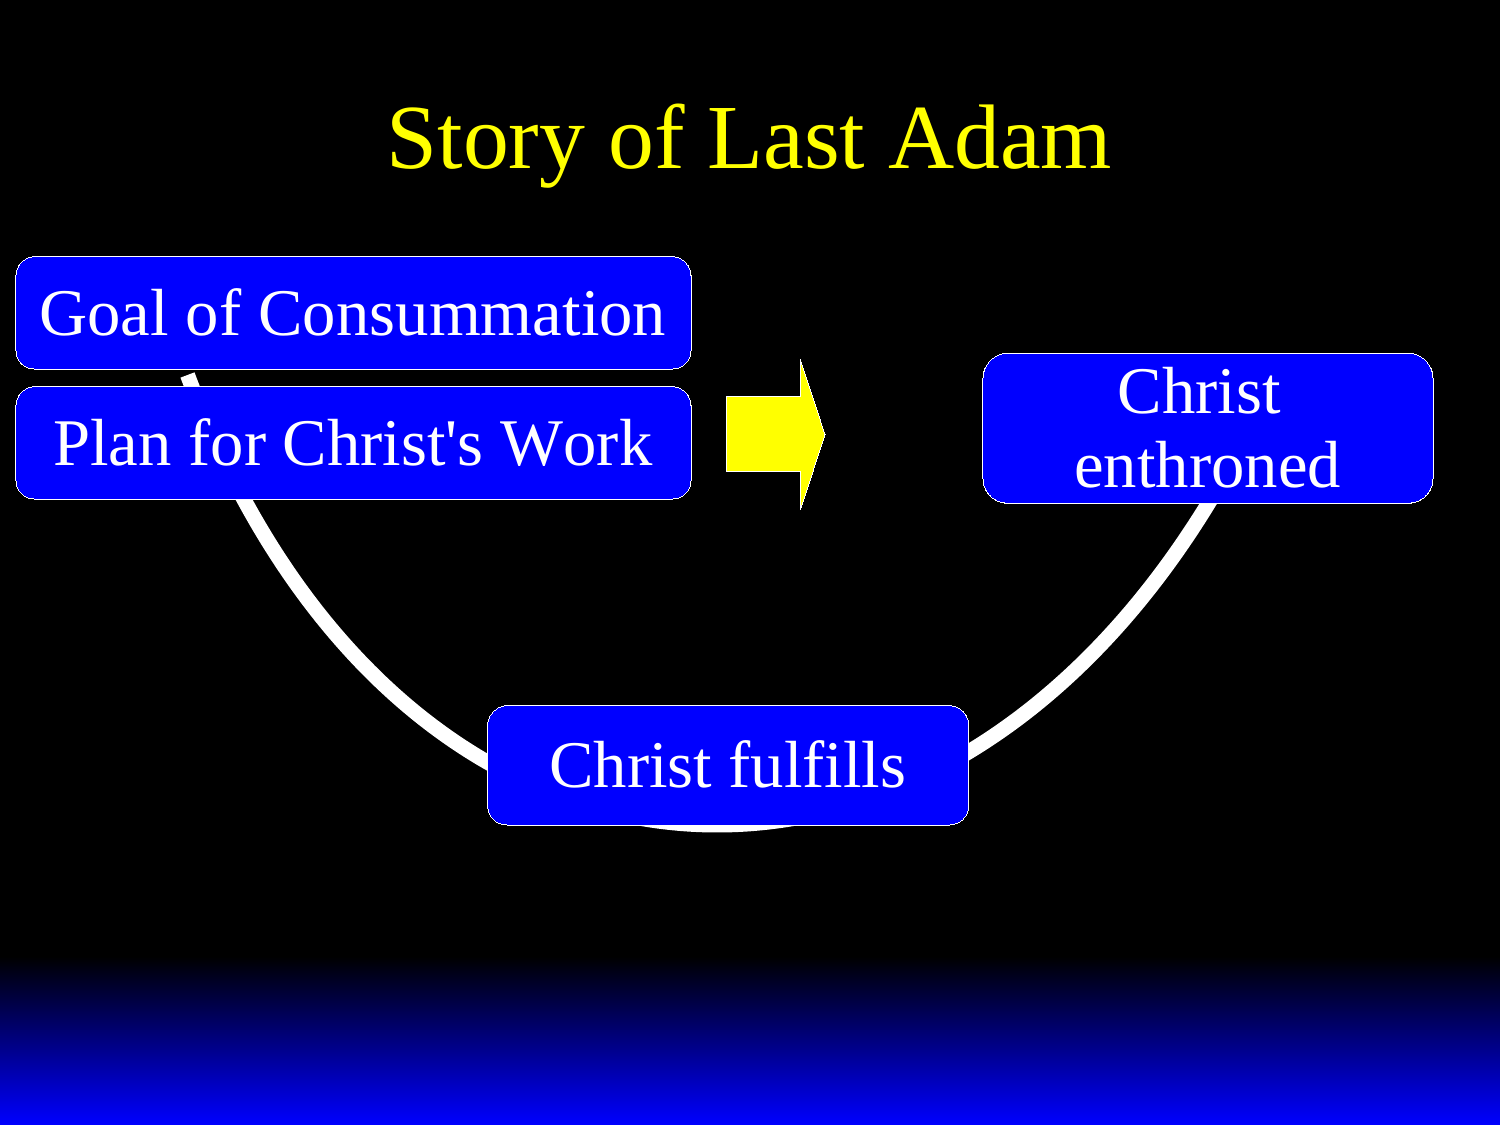

# Story of Last Adam
Goal of Consummation
Christ
enthroned
Plan for Christ's Work
Christ fulfills